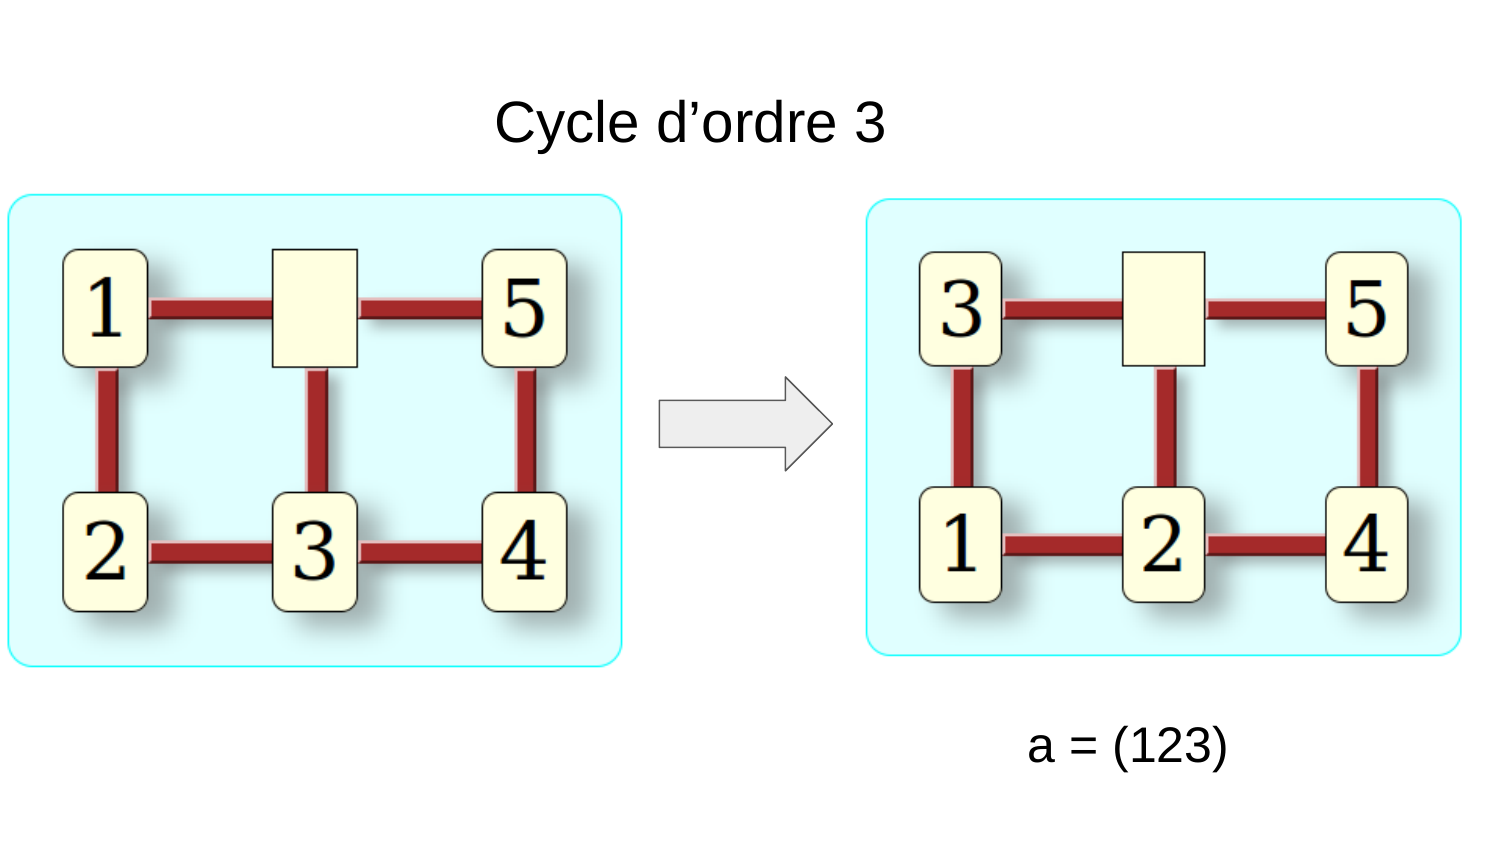

# Cycle d’ordre 3
a = (123)